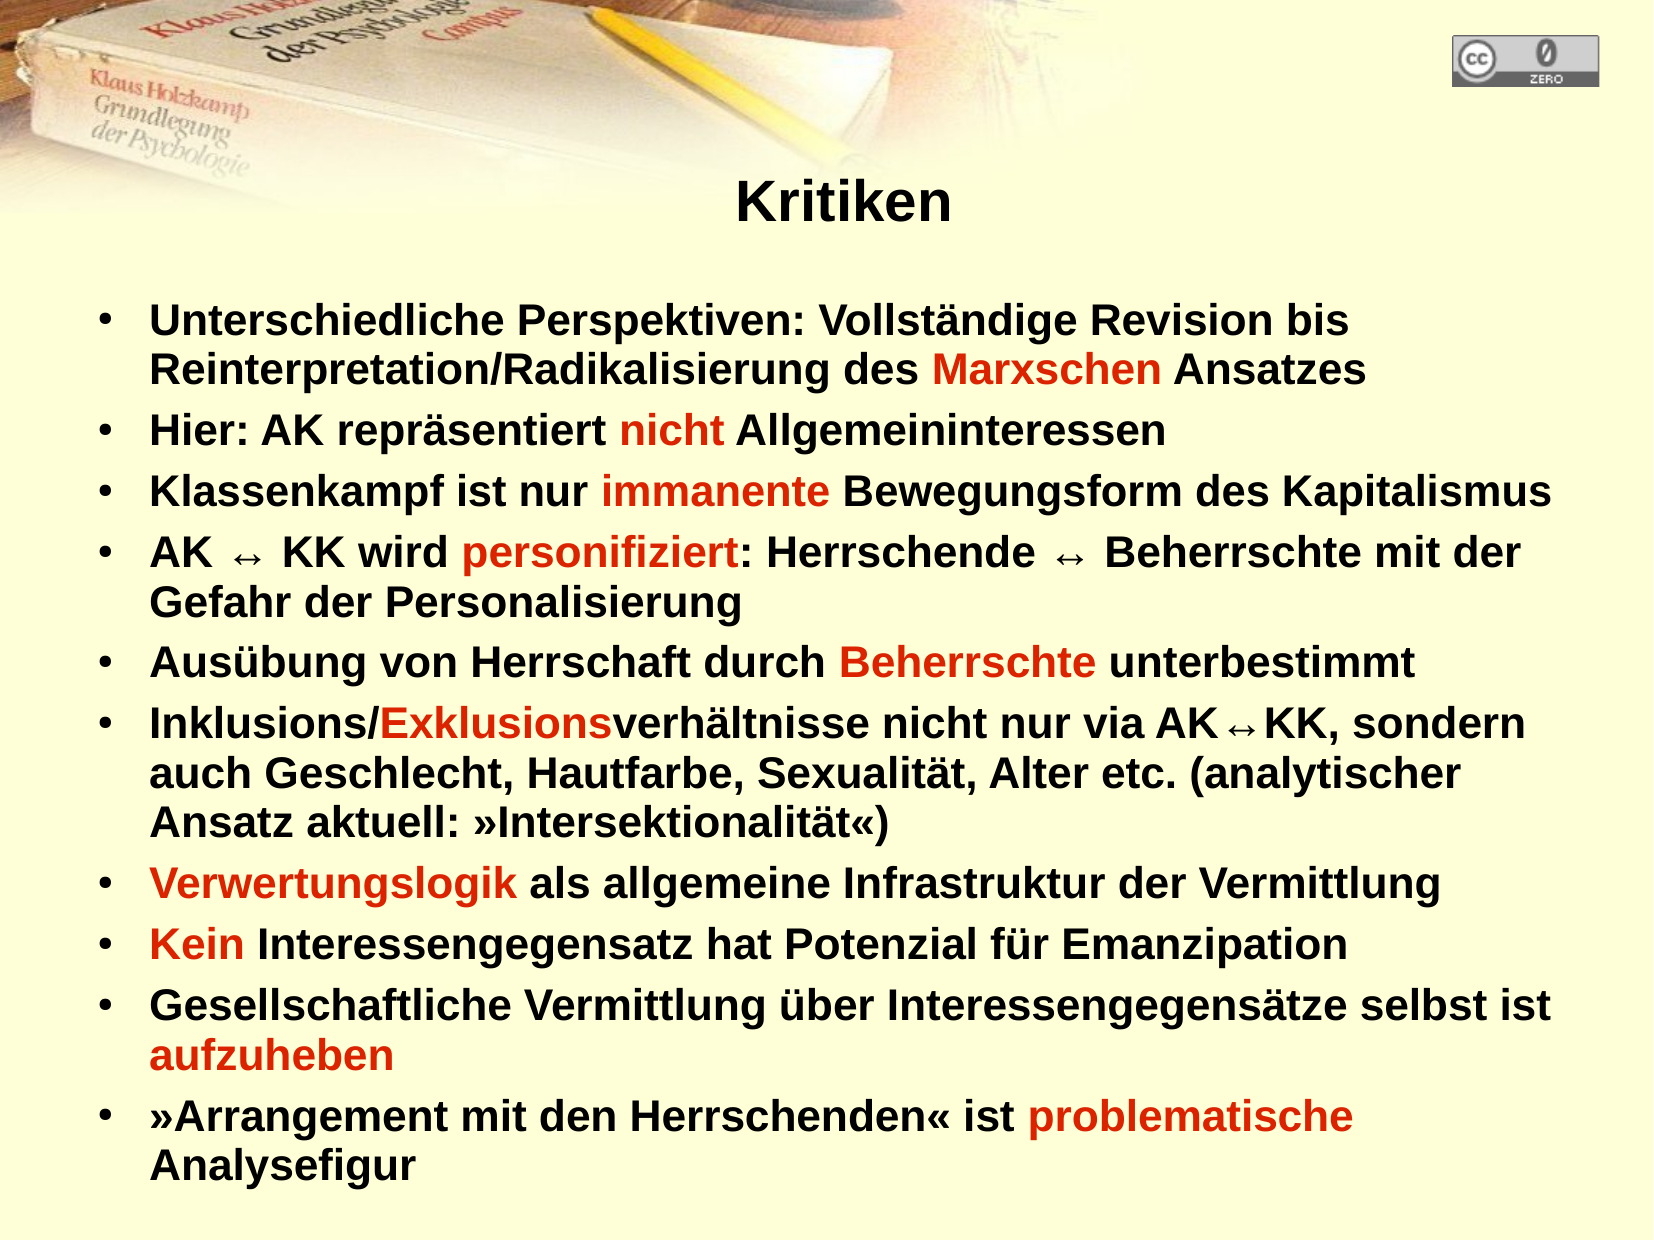

# Kritiken
Unterschiedliche Perspektiven: Vollständige Revision bis Reinterpretation/Radikalisierung des Marxschen Ansatzes
Hier: AK repräsentiert nicht Allgemeininteressen
Klassenkampf ist nur immanente Bewegungsform des Kapitalismus
AK ↔ KK wird personifiziert: Herrschende ↔ Beherrschte mit der Gefahr der Personalisierung
Ausübung von Herrschaft durch Beherrschte unterbestimmt
Inklusions/Exklusionsverhältnisse nicht nur via AK↔KK, sondern auch Geschlecht, Hautfarbe, Sexualität, Alter etc. (analytischer Ansatz aktuell: »Intersektionalität«)
Verwertungslogik als allgemeine Infrastruktur der Vermittlung
Kein Interessengegensatz hat Potenzial für Emanzipation
Gesellschaftliche Vermittlung über Interessengegensätze selbst ist aufzuheben
»Arrangement mit den Herrschenden« ist problematische Analysefigur